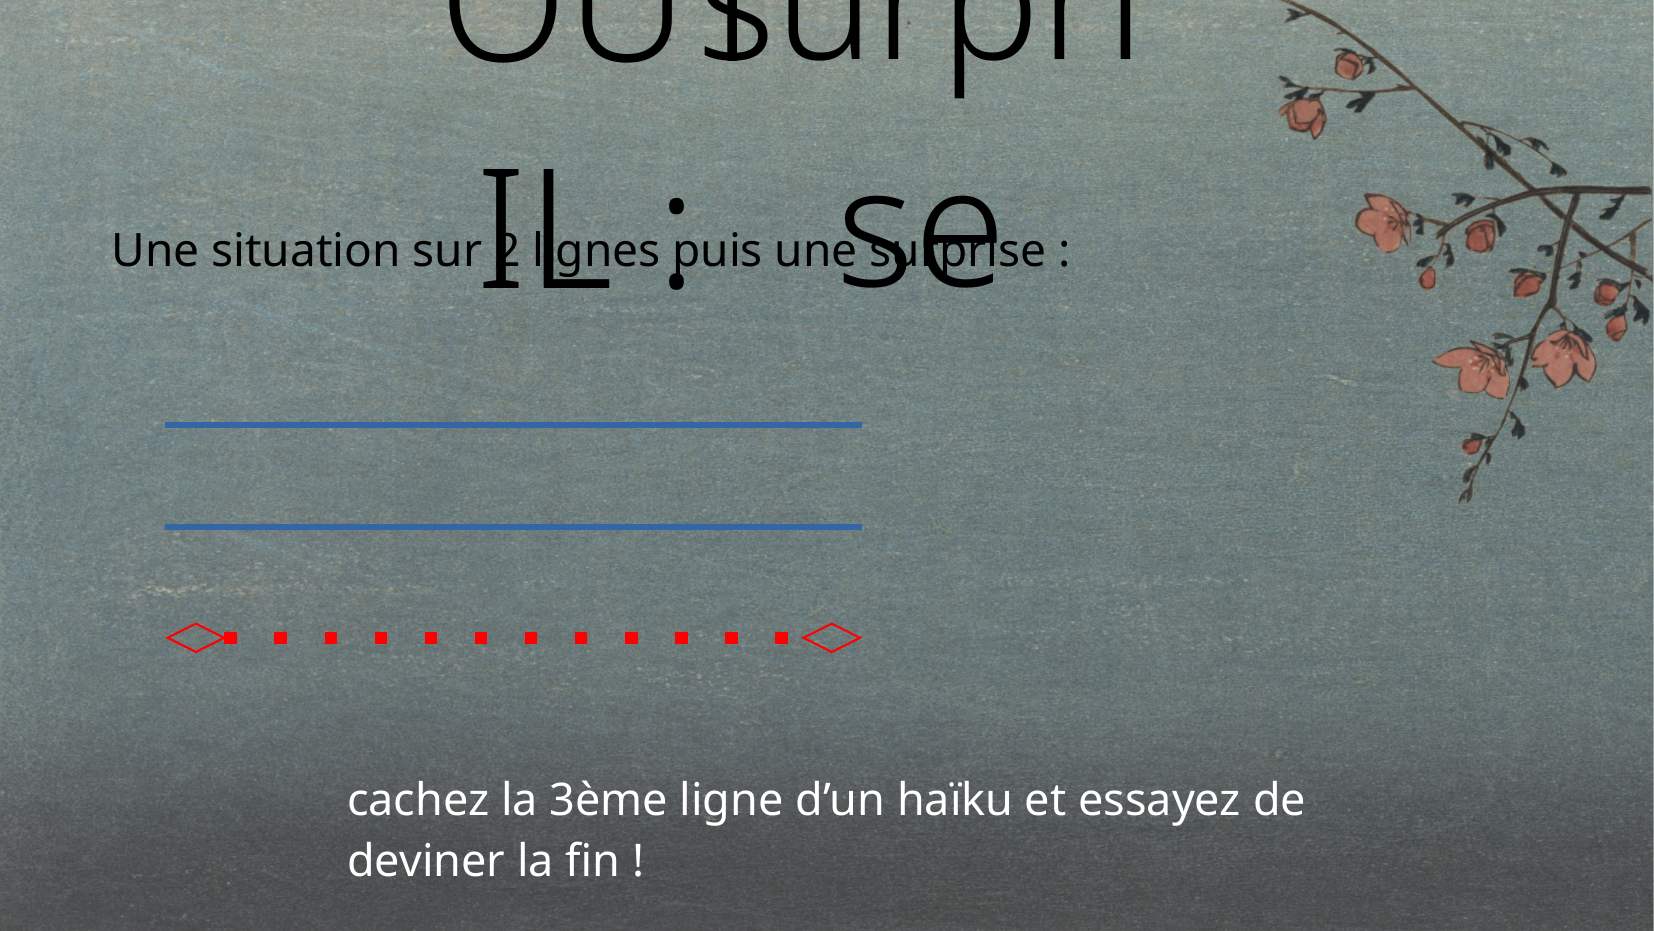

surprise
# OUTIL :
Une situation sur 2 lignes puis une surprise :
cachez la 3ème ligne d’un haïku et essayez de deviner la fin !